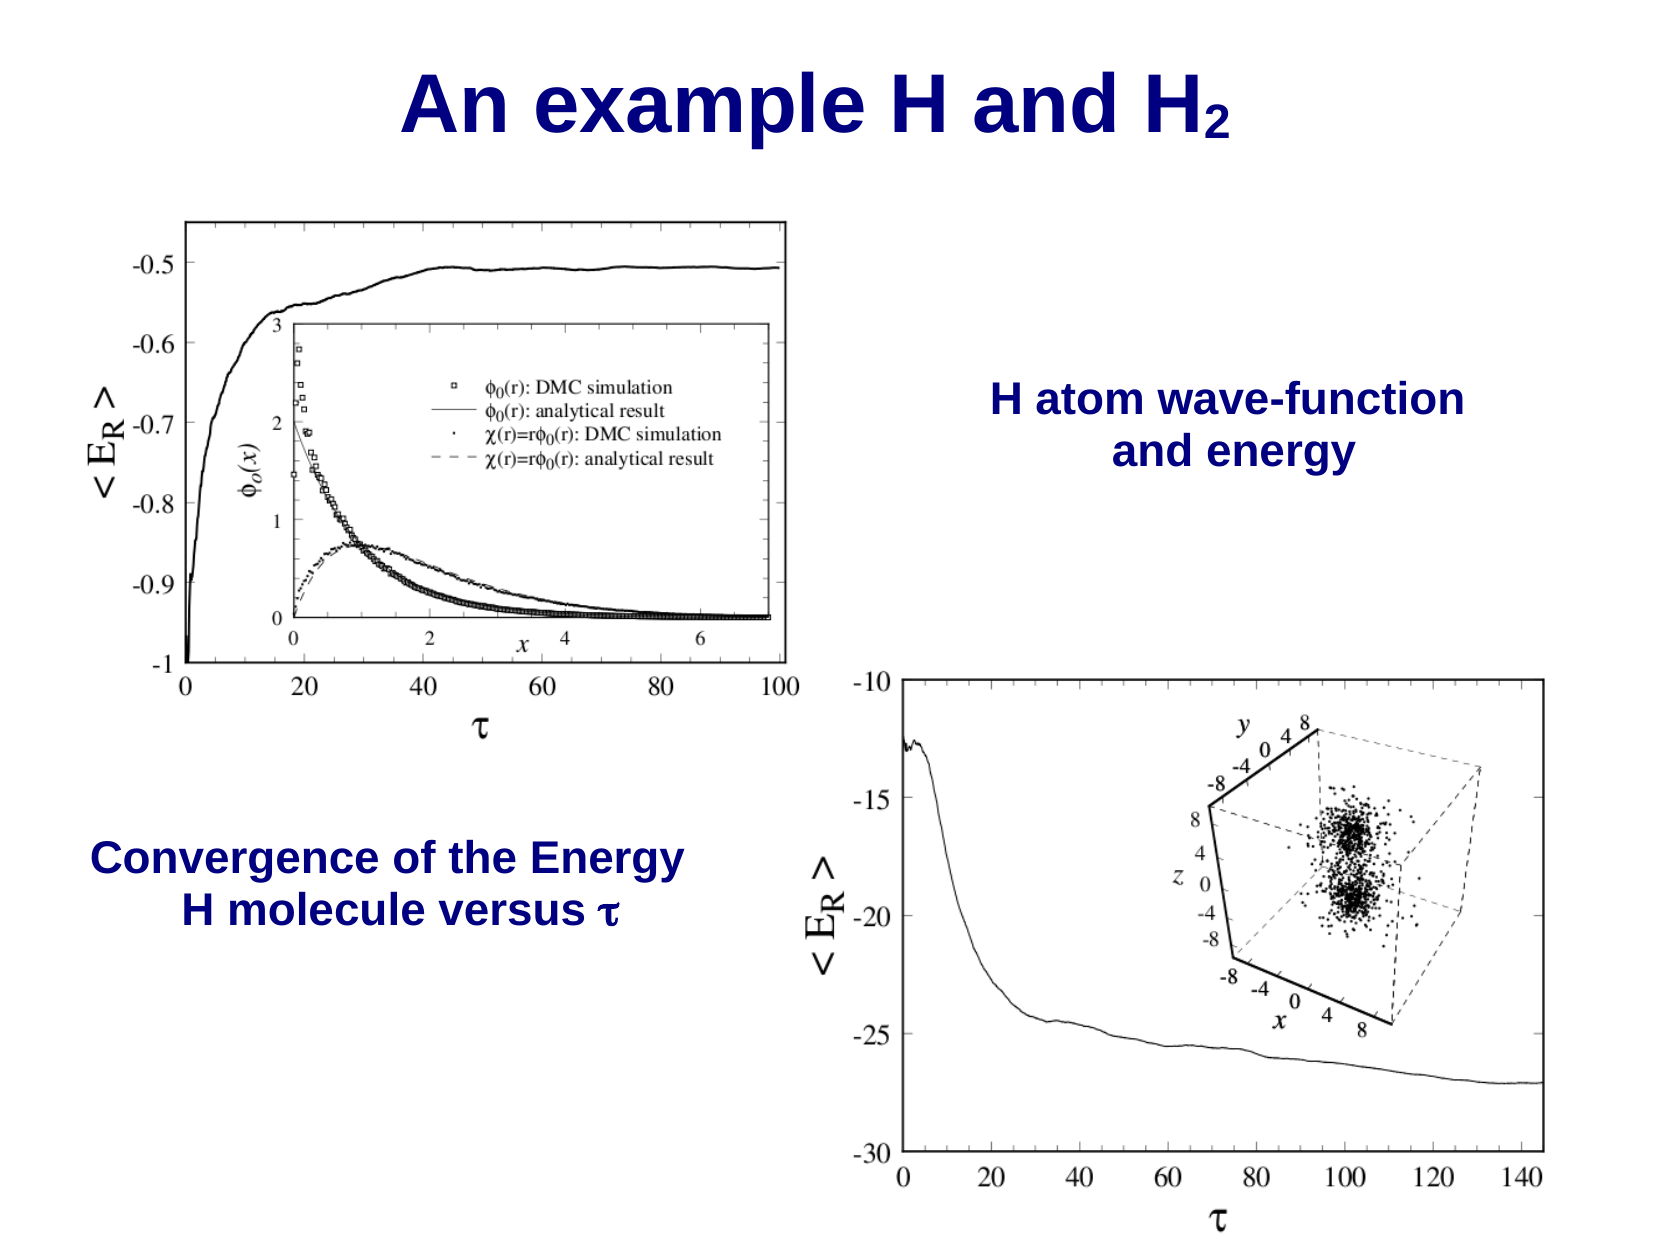

# An example H and H2
H atom wave-function
and energy
Convergence of the Energy
H molecule versus t